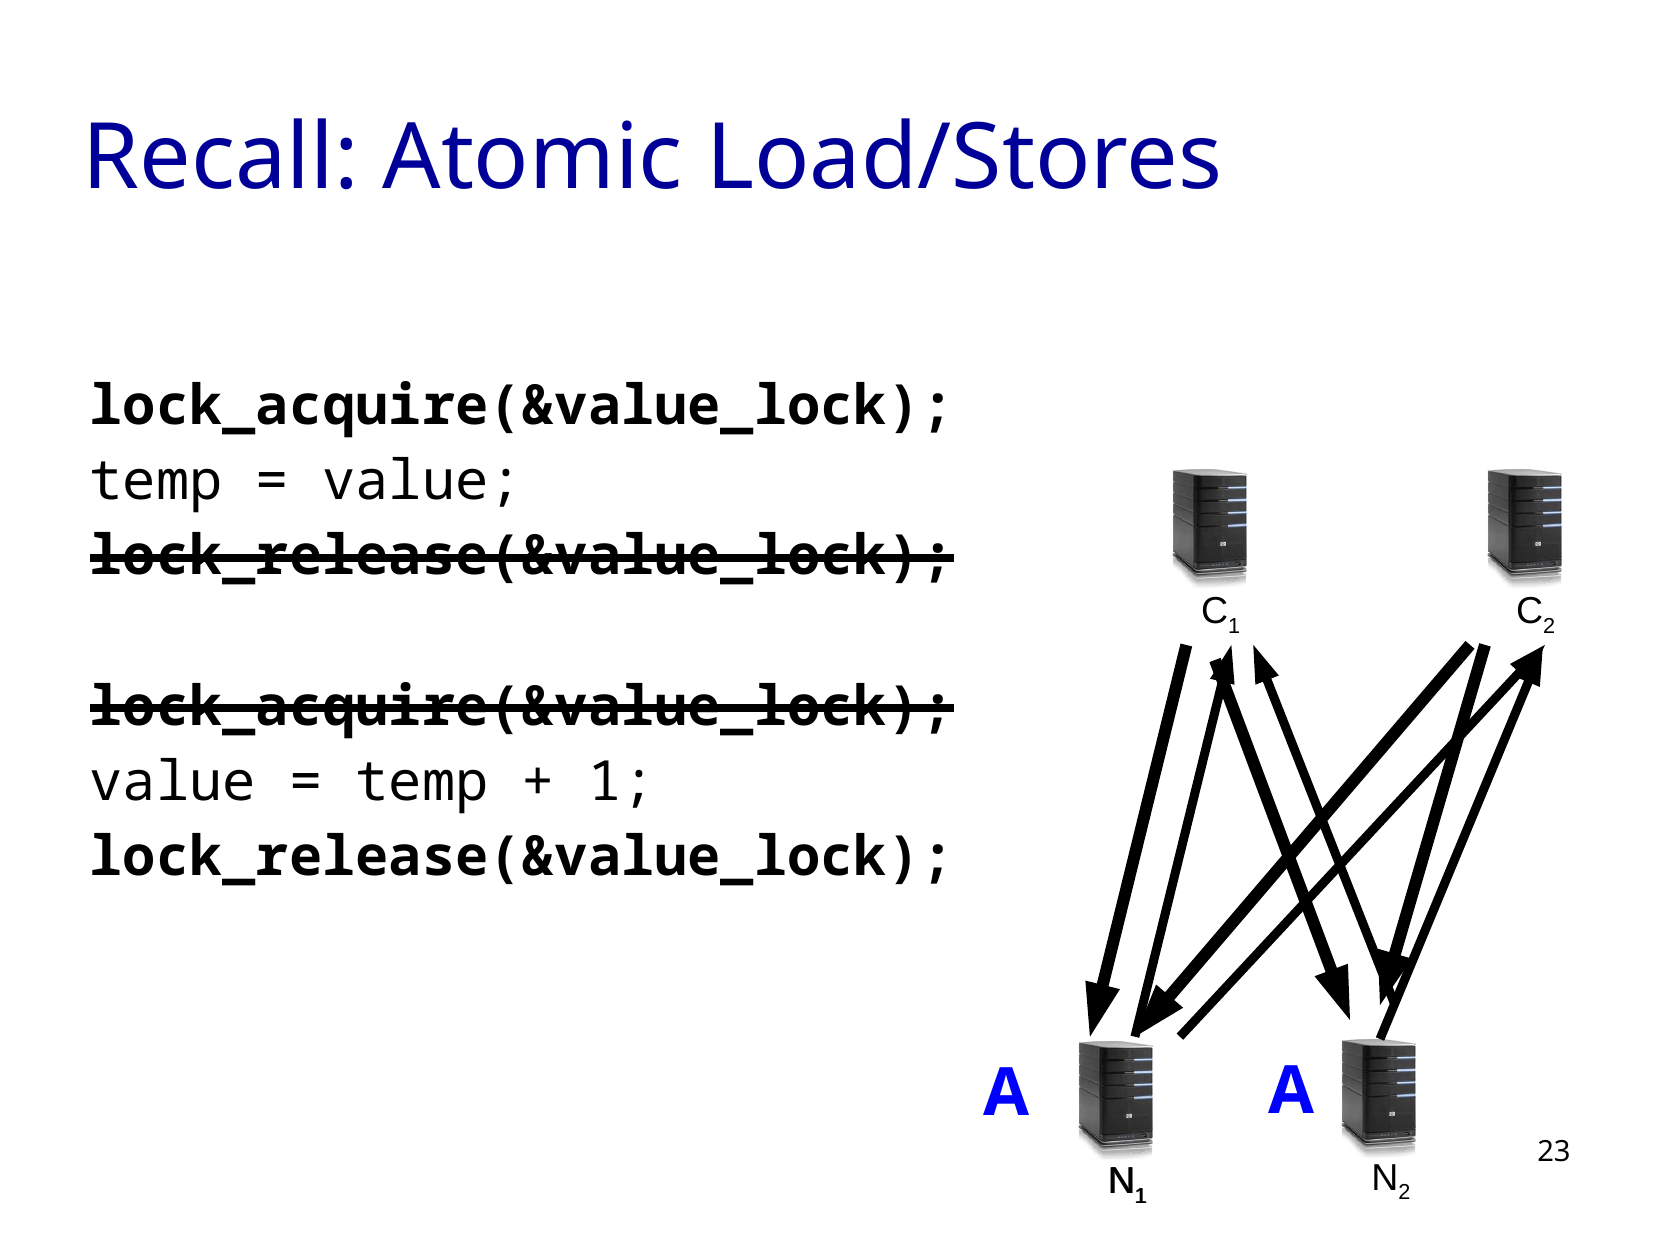

# Recall: Atomic Load/Stores
lock_acquire(&value_lock);
temp = value;
lock_release(&value_lock);
lock_acquire(&value_lock);
value = temp + 1;
lock_release(&value_lock);
C1
C2
A
A
23
N2
N1
N1